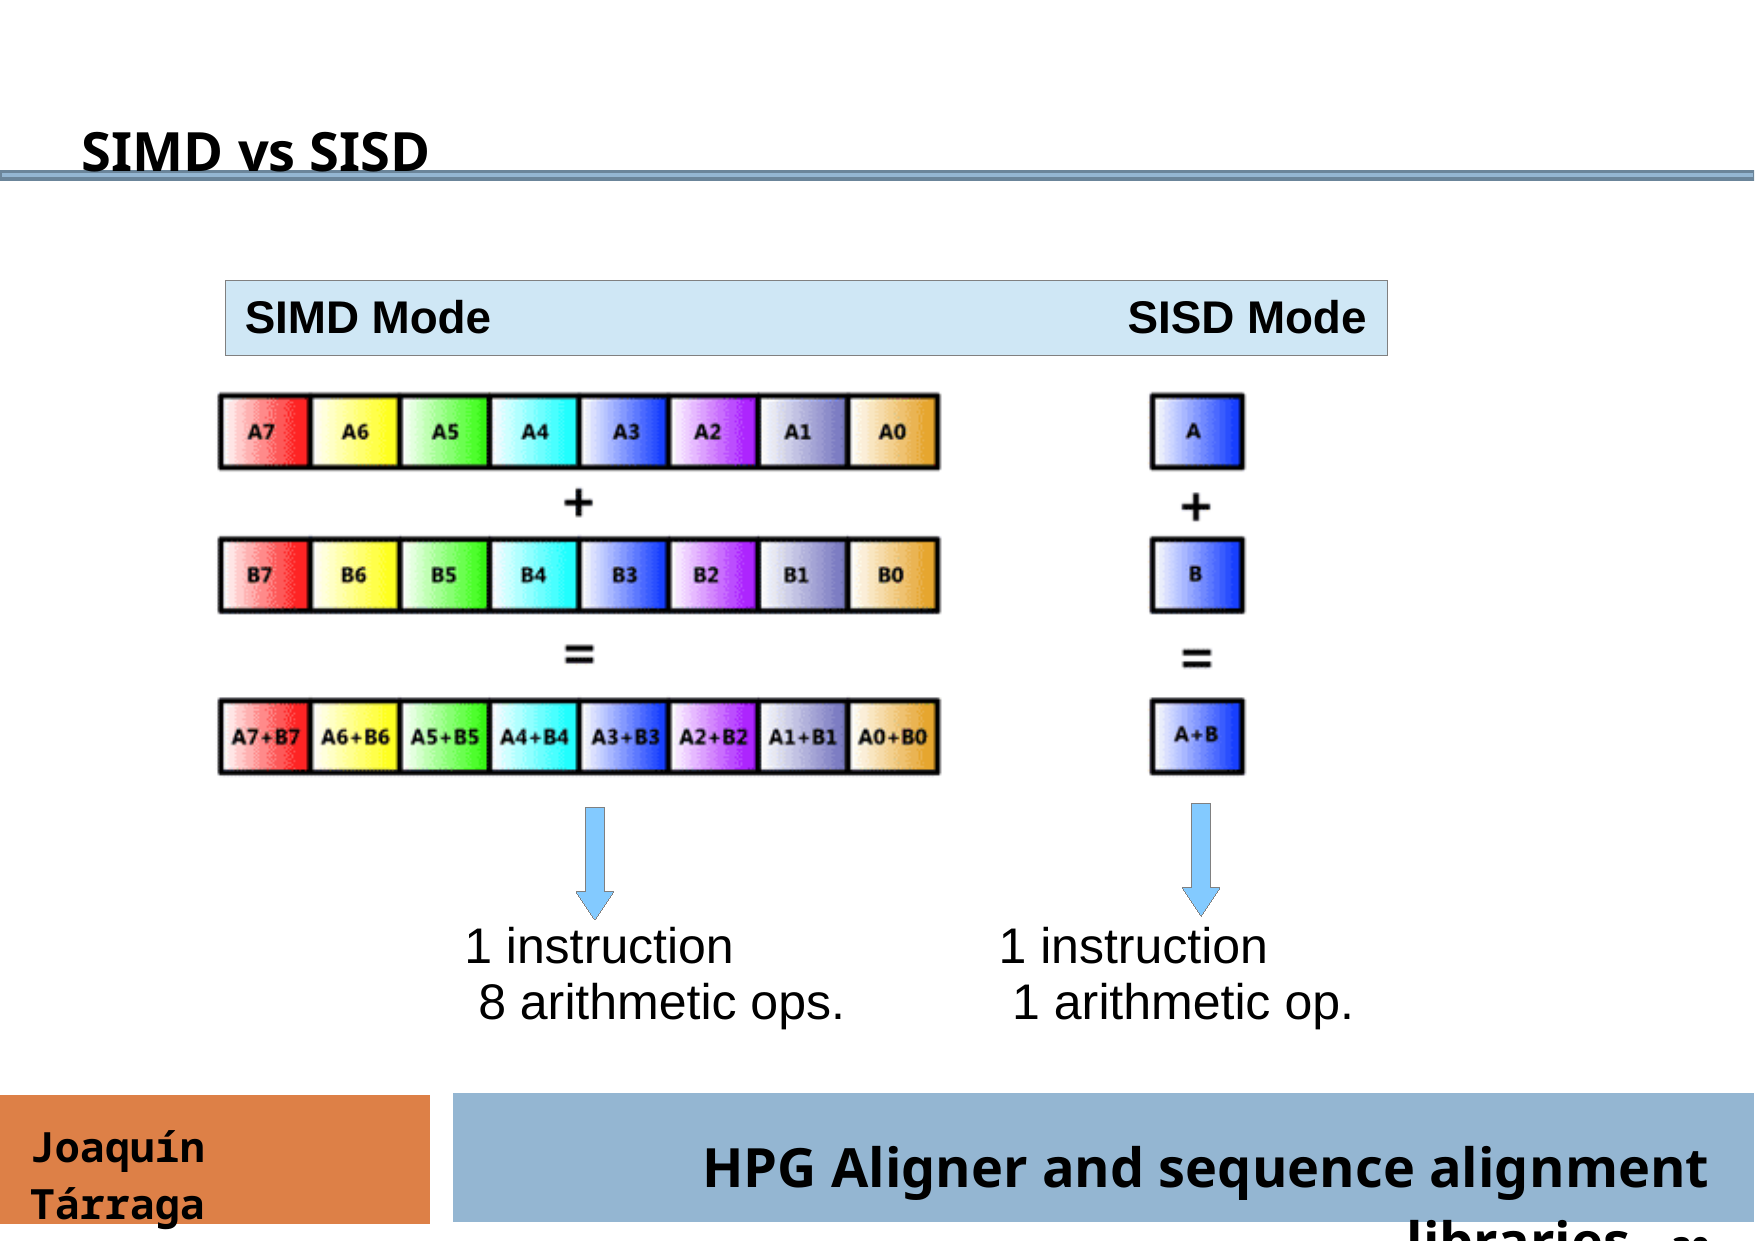

SIMD vs SISD
SIMD Mode SISD Mode
 1 instruction 1 instruction
 8 arithmetic ops. 1 arithmetic op.
Joaquín Tárraga
jtarraga@cipf.es
HPG Aligner and sequence alignment libraries 30